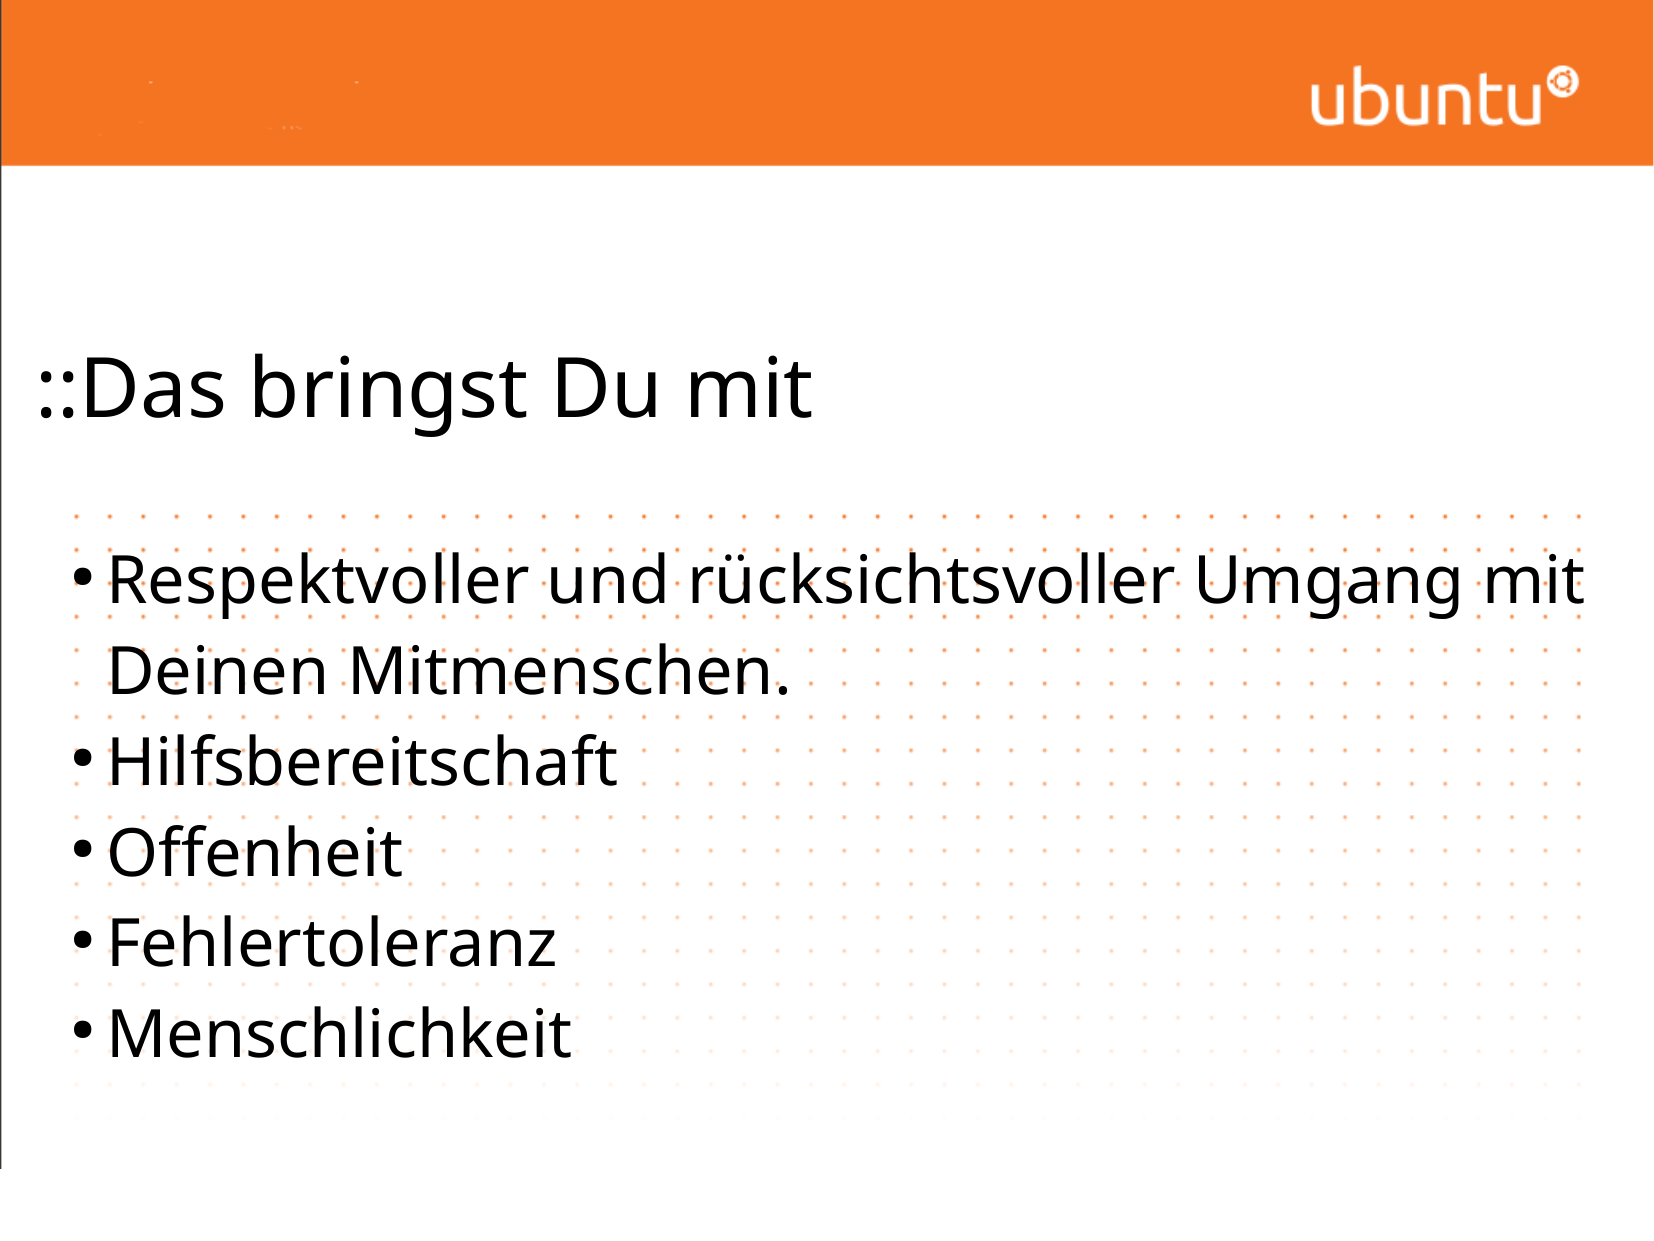

# ::Das bringst Du mit
Respektvoller und rücksichtsvoller Umgang mit Deinen Mitmenschen.
Hilfsbereitschaft
Offenheit
Fehlertoleranz
Menschlichkeit